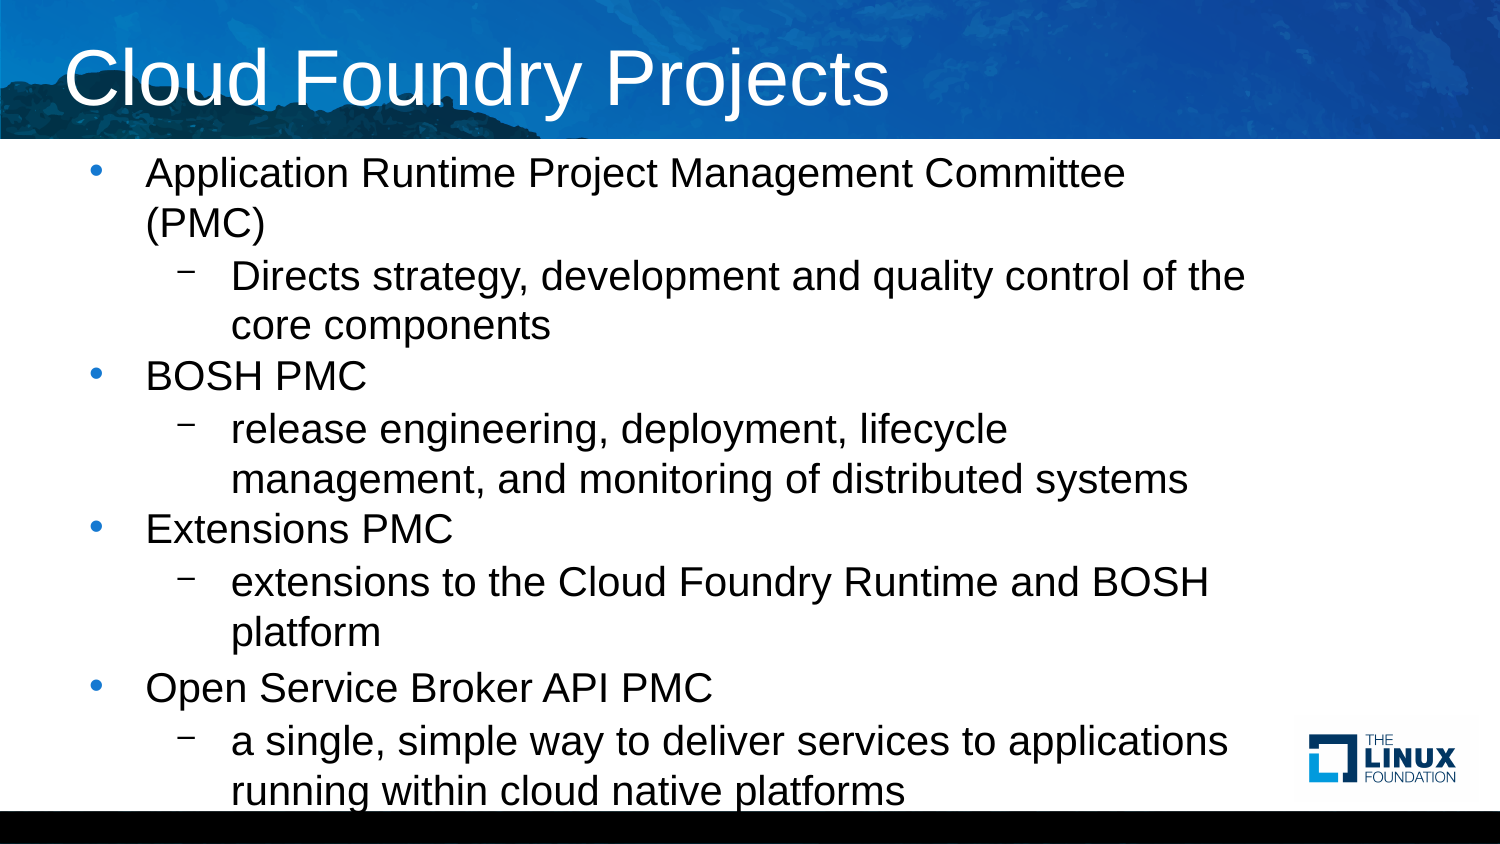

# Cloud Foundry Projects
Application Runtime Project Management Committee (PMC)
Directs strategy, development and quality control of the core components
BOSH PMC
release engineering, deployment, lifecycle management, and monitoring of distributed systems
Extensions PMC
extensions to the Cloud Foundry Runtime and BOSH platform
Open Service Broker API PMC
a single, simple way to deliver services to applications running within cloud native platforms